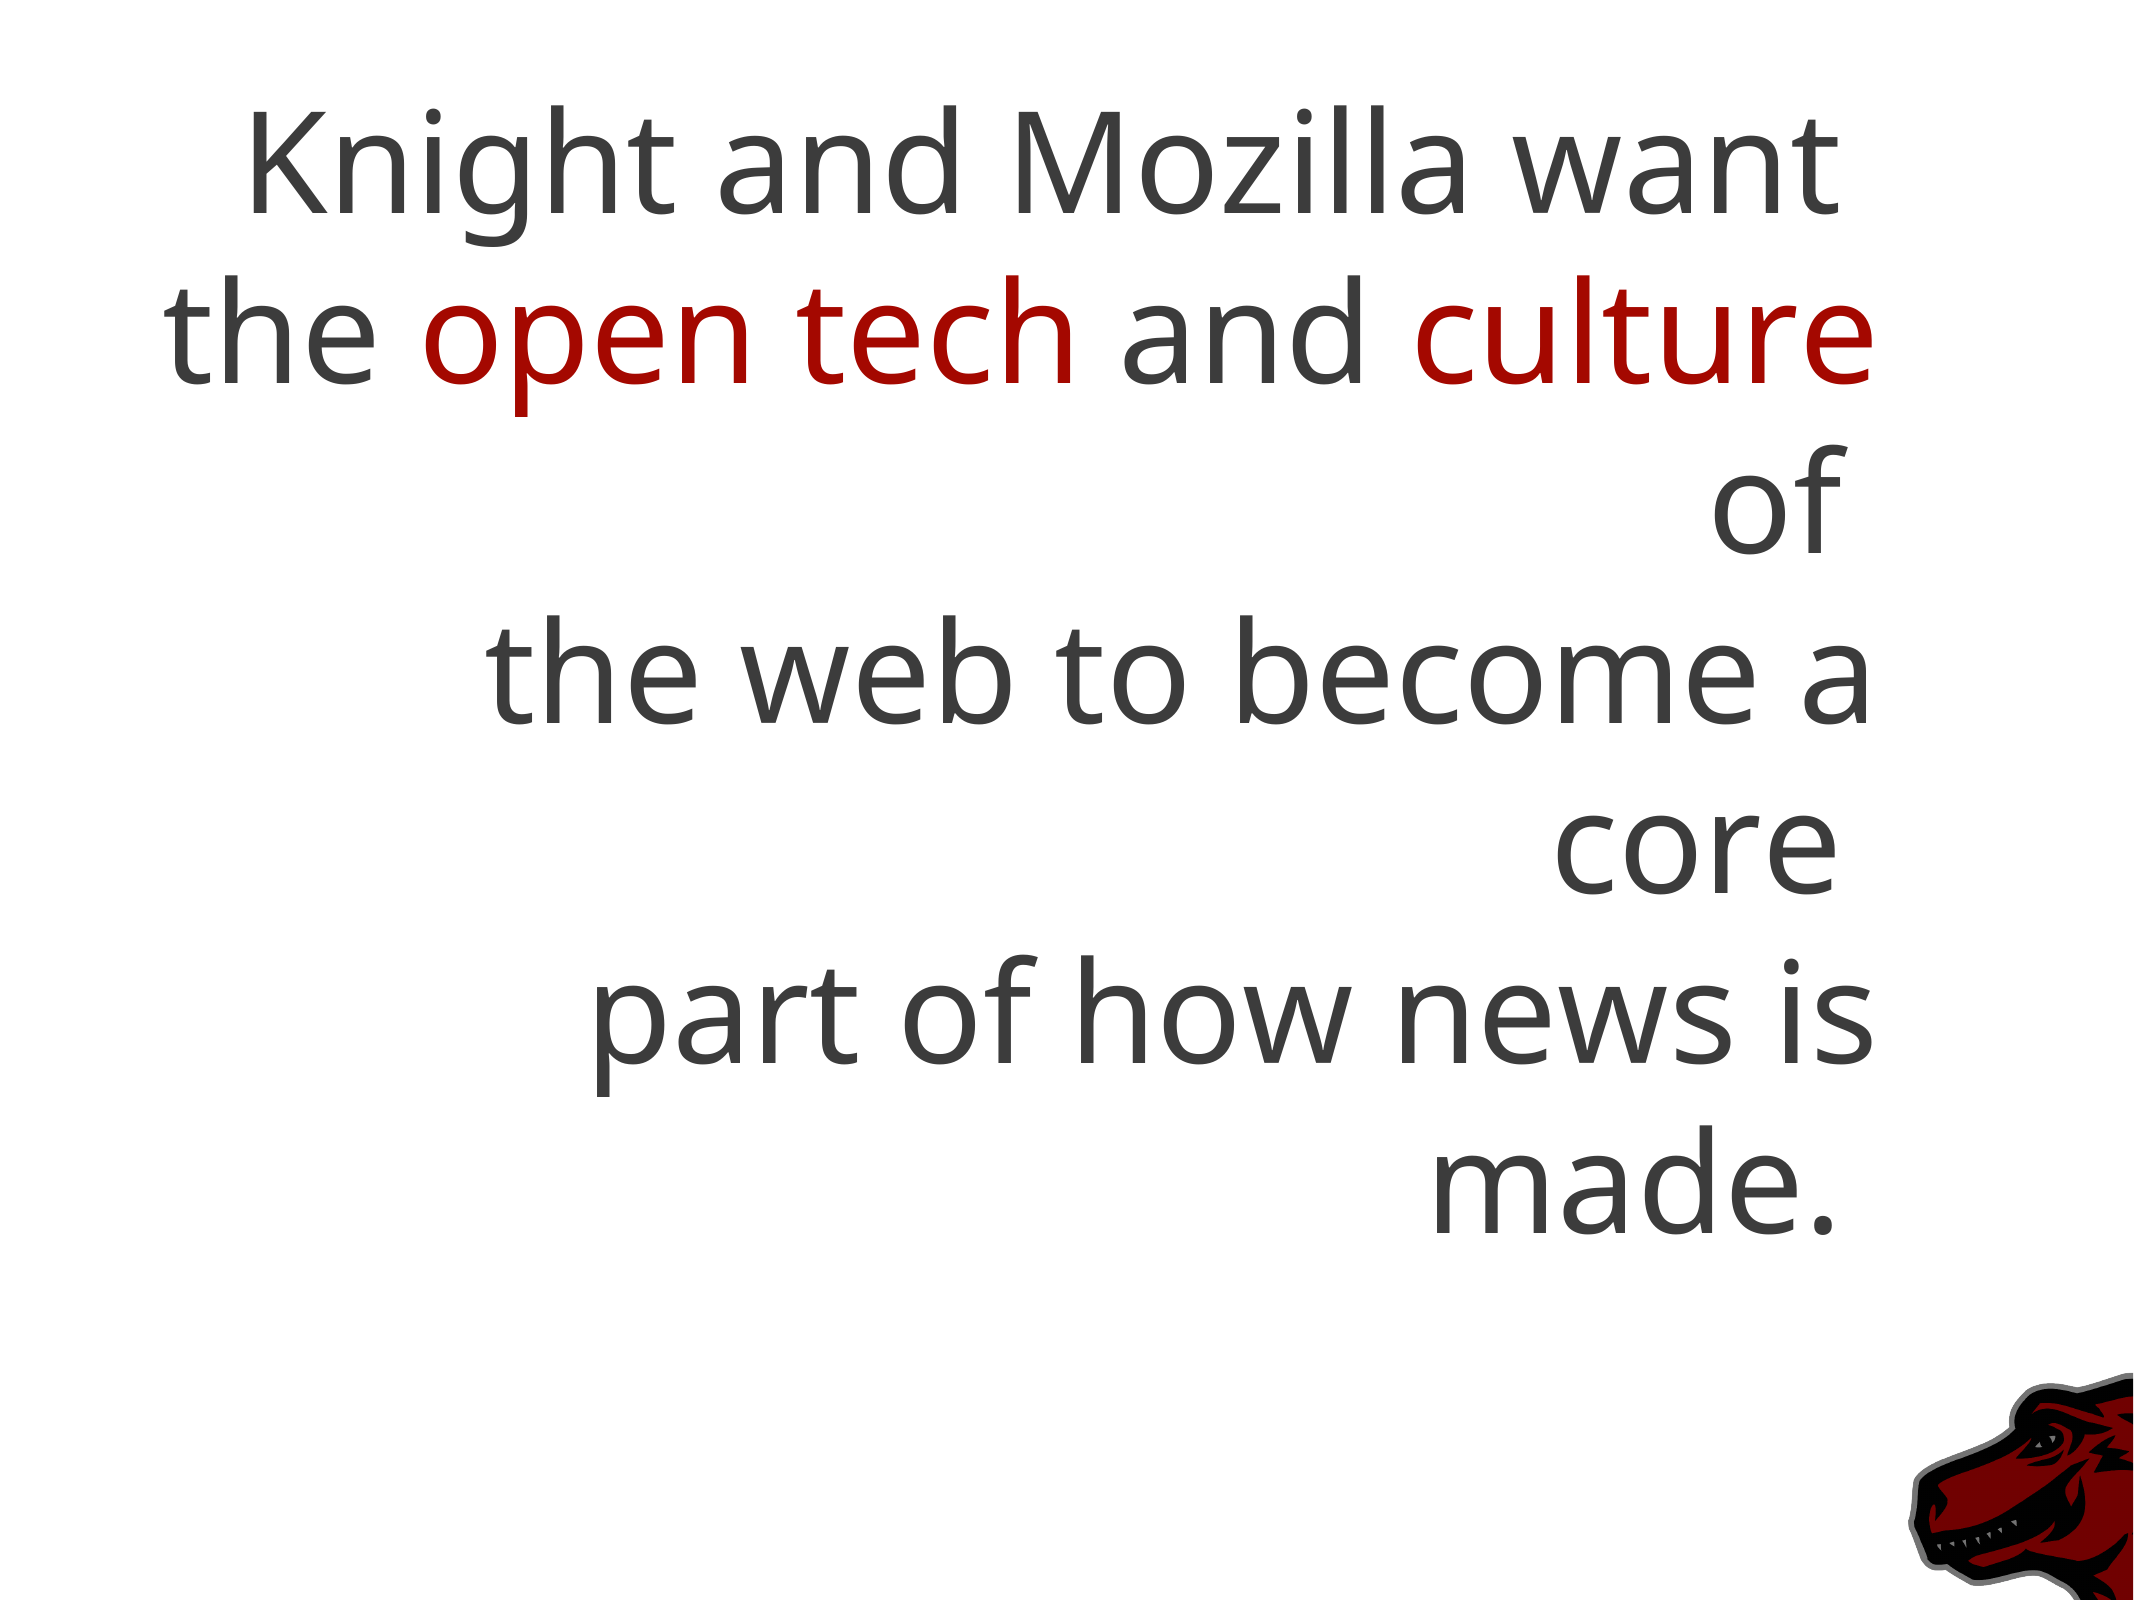

Knight and Mozilla want
the open tech and culture of
the web to become a core
part of how news is made.